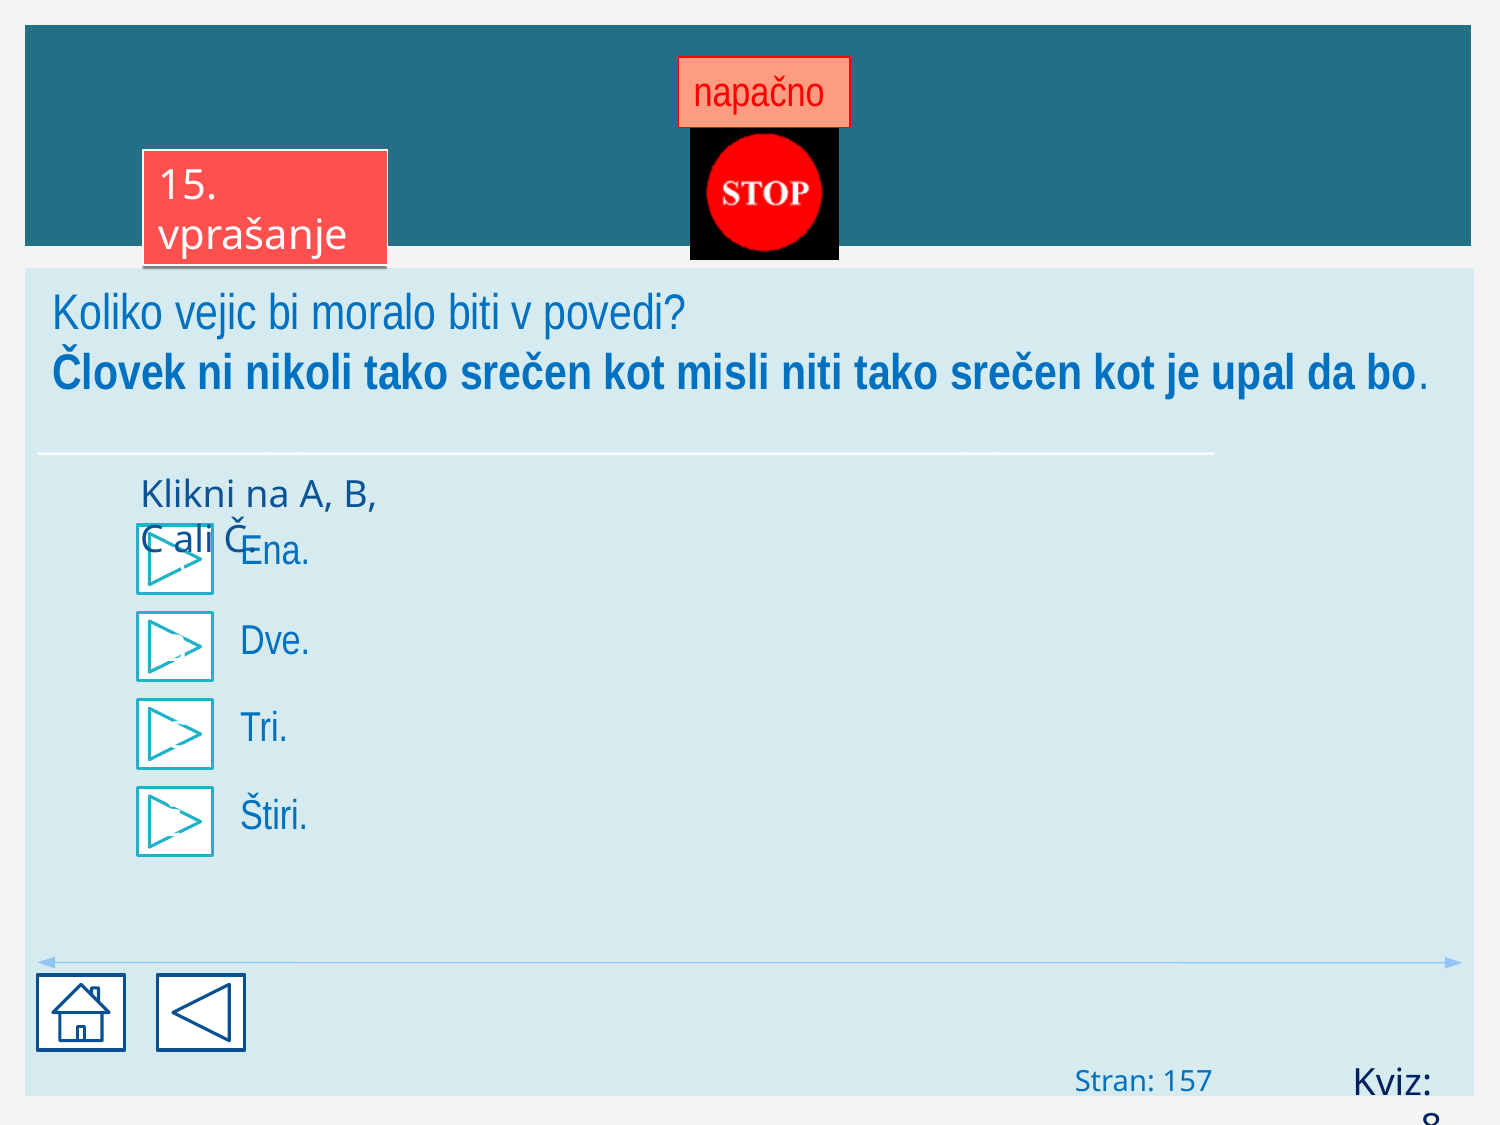

napačno
15. vprašanje
Koliko vejic bi moralo biti v povedi?
Človek ni nikoli tako srečen kot misli niti tako srečen kot je upal da bo.
____________________________________________________________________________
Klikni na A, B, C ali Č.
Ena.
A
Dve.
B
Tri.
C
Štiri.
Č.
Kviz: 8
Stran: 157